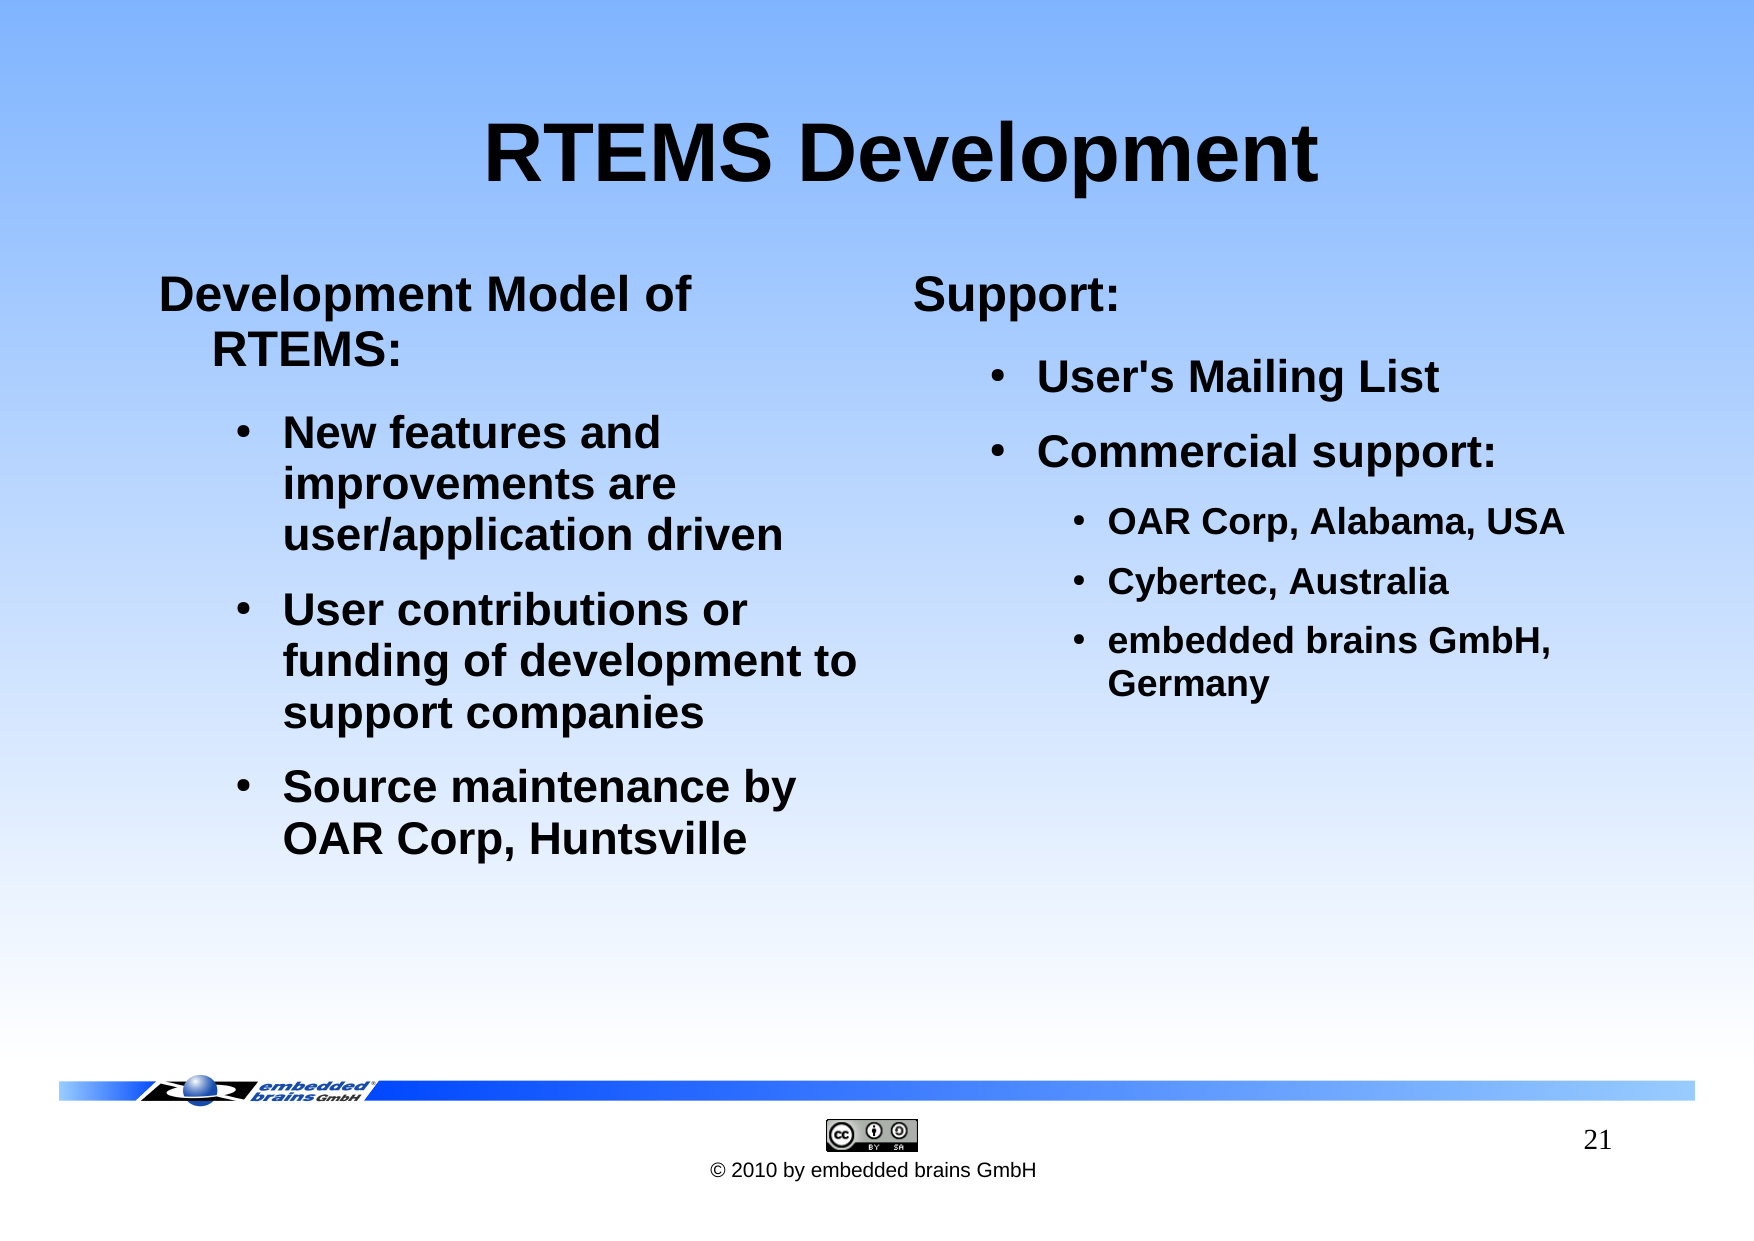

# RTEMS Development
Development Model of RTEMS:
New features and improvements are user/application driven
User contributions or funding of development to support companies
Source maintenance by OAR Corp, Huntsville
Support:
User's Mailing List
Commercial support:
OAR Corp, Alabama, USA
Cybertec, Australia
embedded brains GmbH, Germany
21